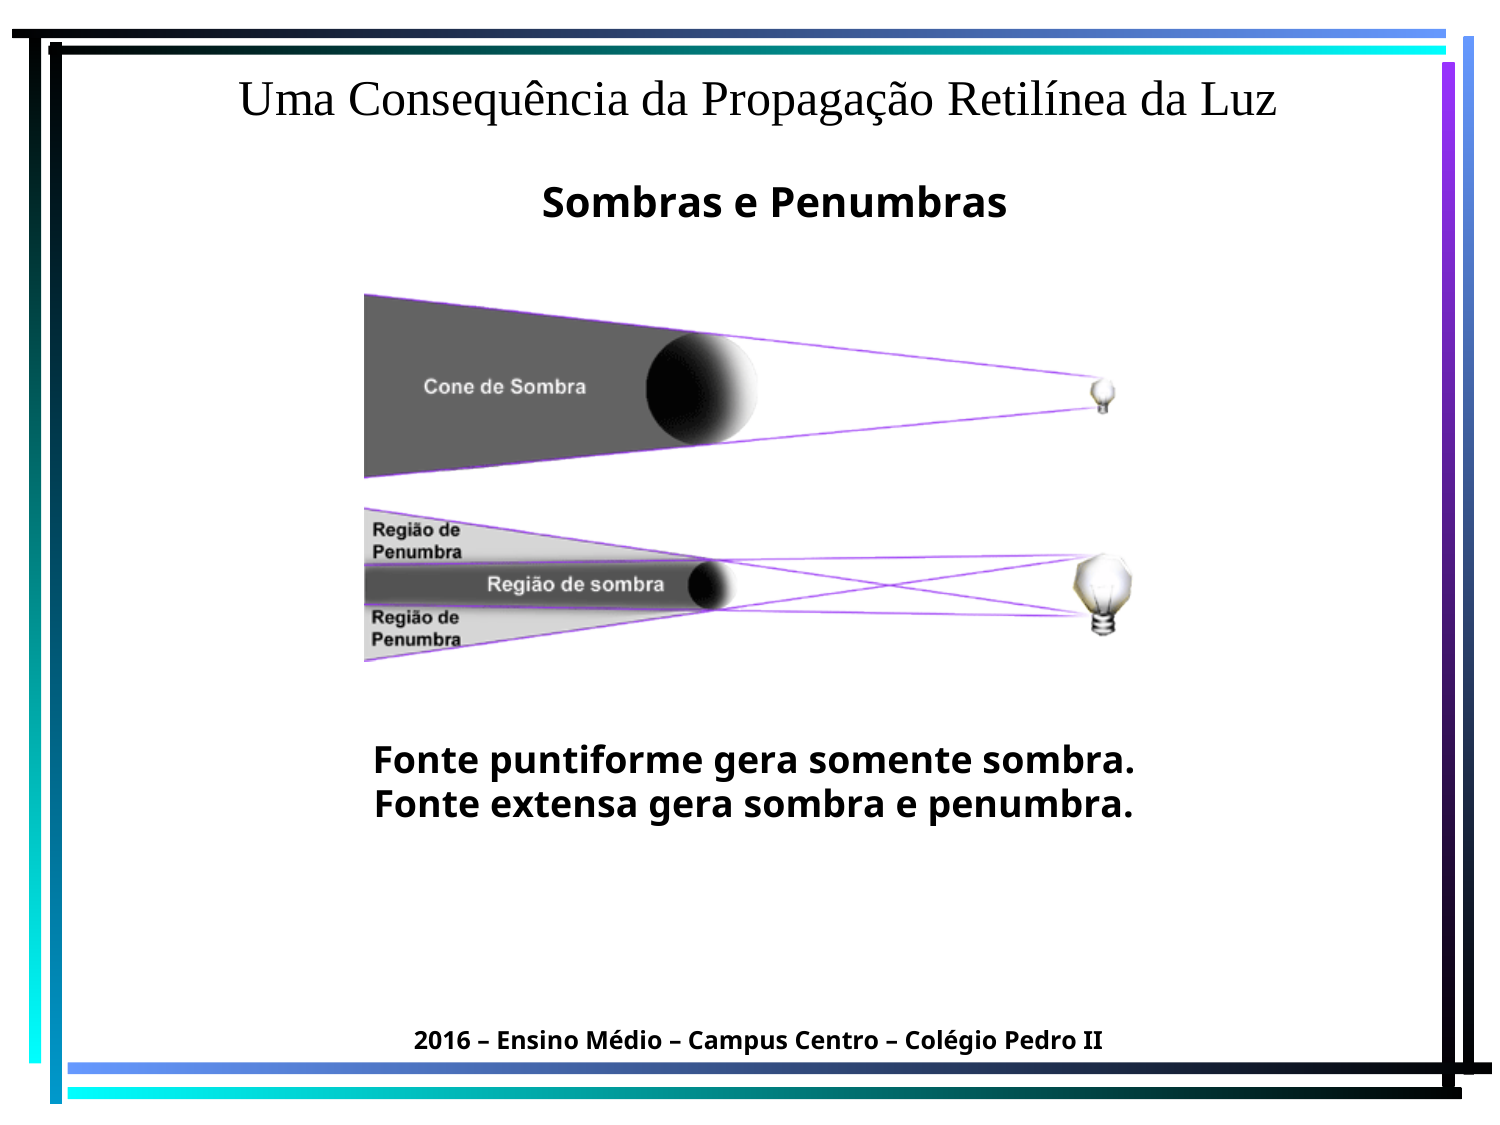

# Uma Consequência da Propagação Retilínea da Luz
Sombras e Penumbras
Fonte puntiforme gera somente sombra.
Fonte extensa gera sombra e penumbra.
2016 – Ensino Médio – Campus Centro – Colégio Pedro II